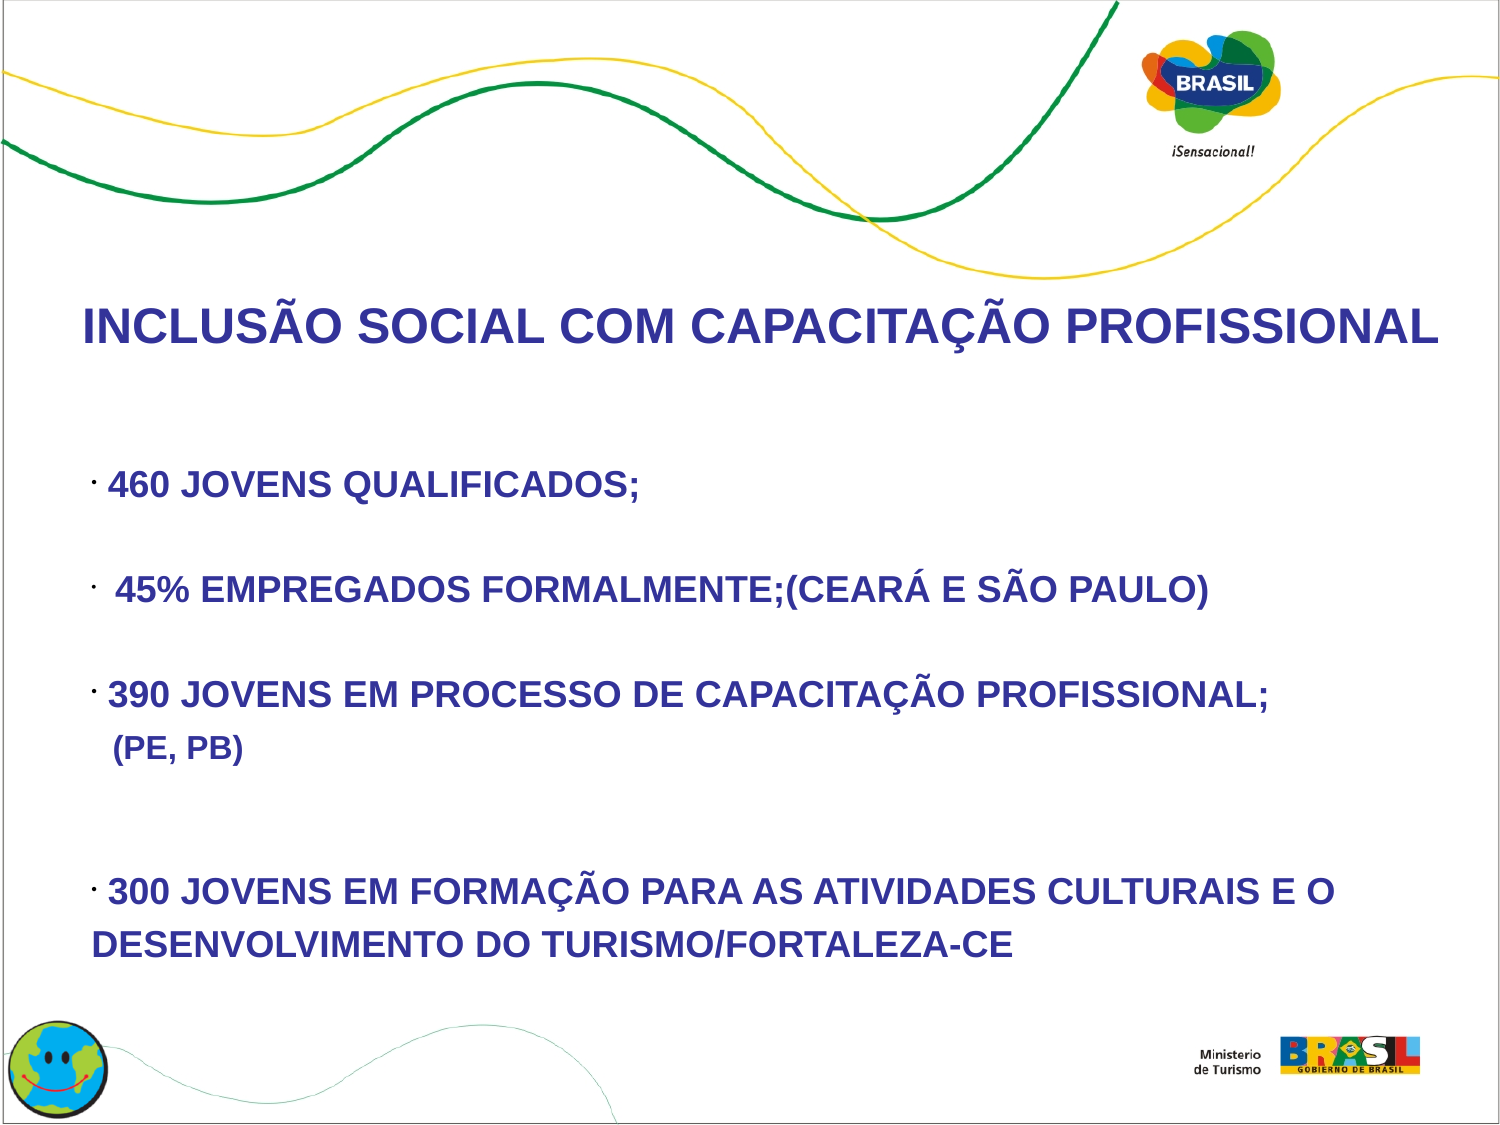

INCLUSÃO SOCIAL COM CAPACITAÇÃO PROFISSIONAL
 460 JOVENS QUALIFICADOS;
 45% EMPREGADOS FORMALMENTE;(CEARÁ E SÃO PAULO)
 390 JOVENS EM PROCESSO DE CAPACITAÇÃO PROFISSIONAL;
 (PE, PB)
 300 JOVENS EM FORMAÇÃO PARA AS ATIVIDADES CULTURAIS E O DESENVOLVIMENTO DO TURISMO/FORTALEZA-CE